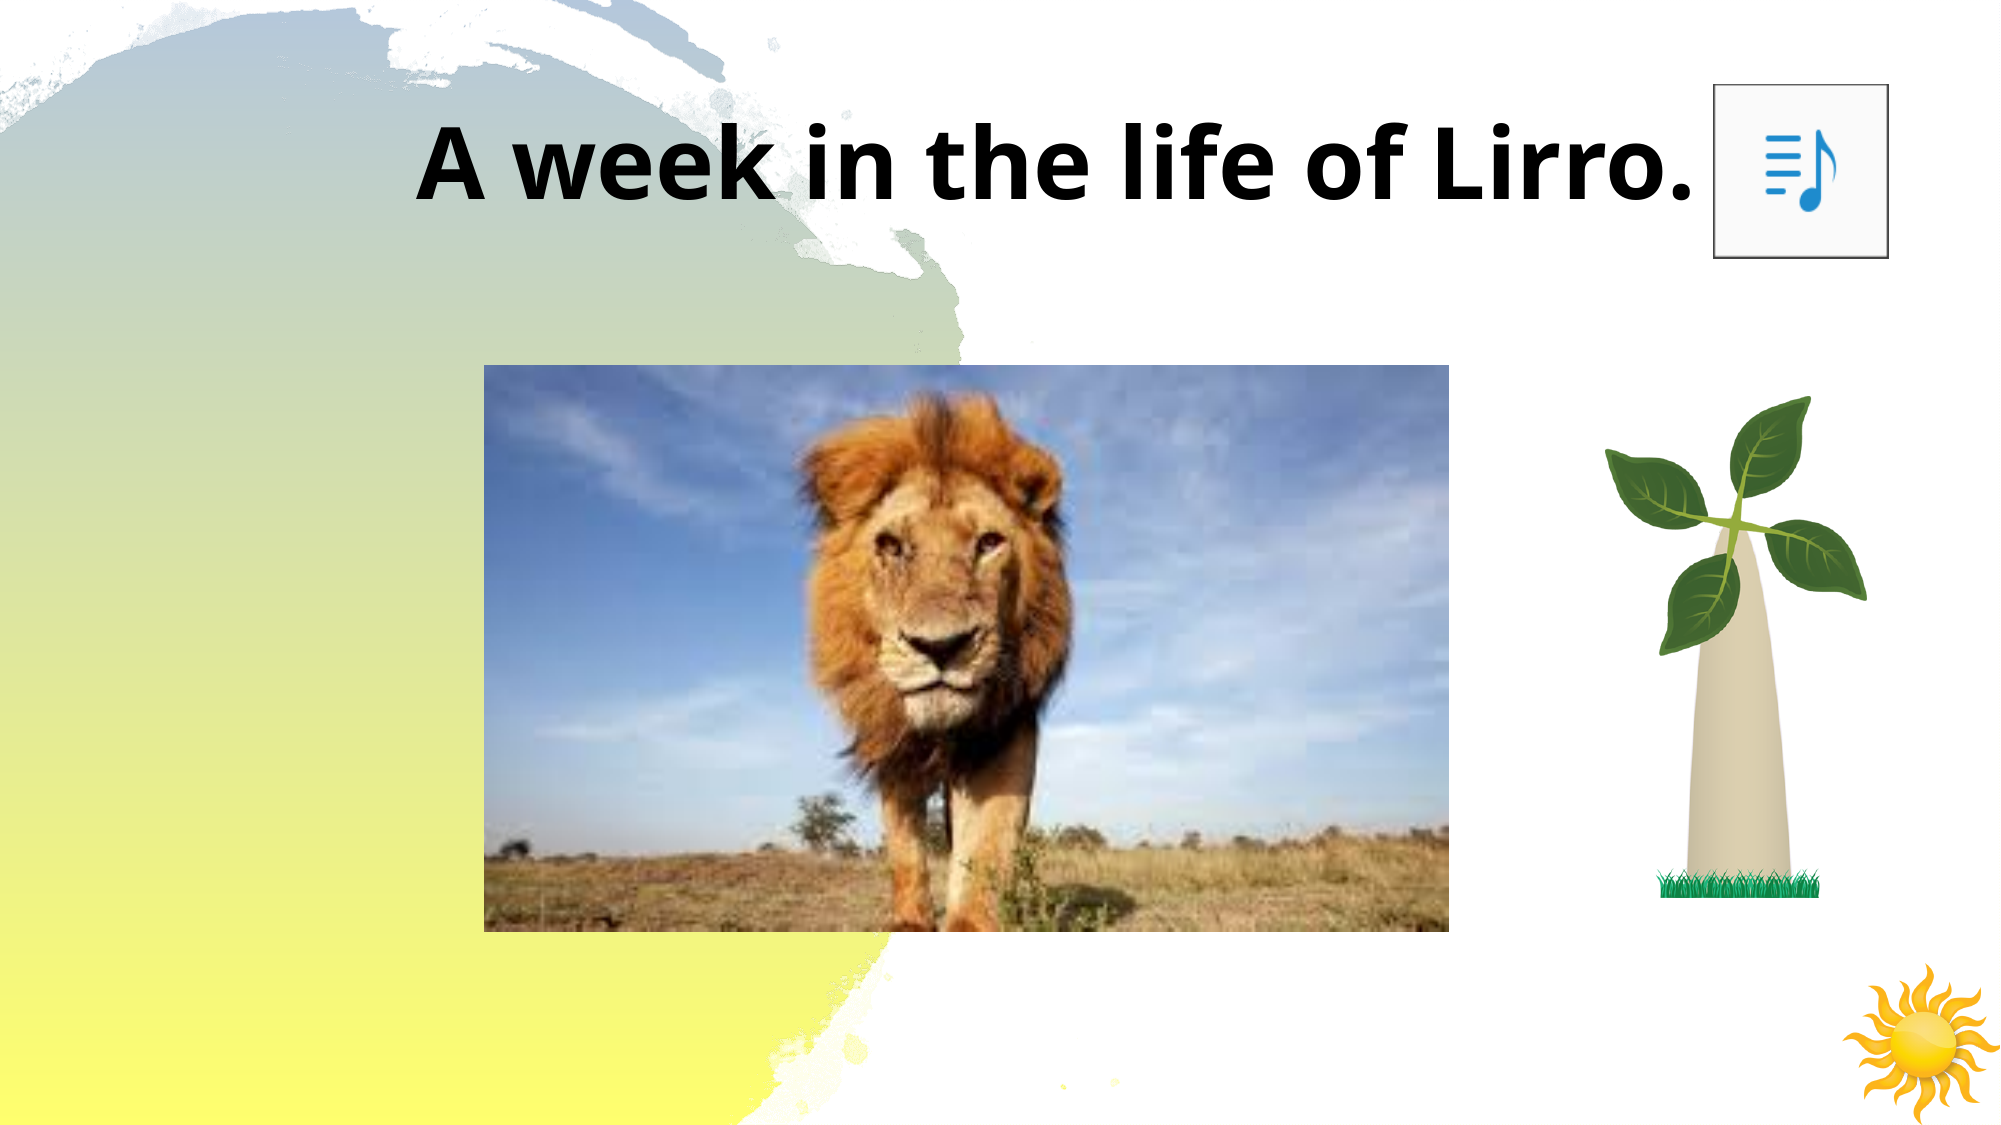

A week in the life of Lirro.